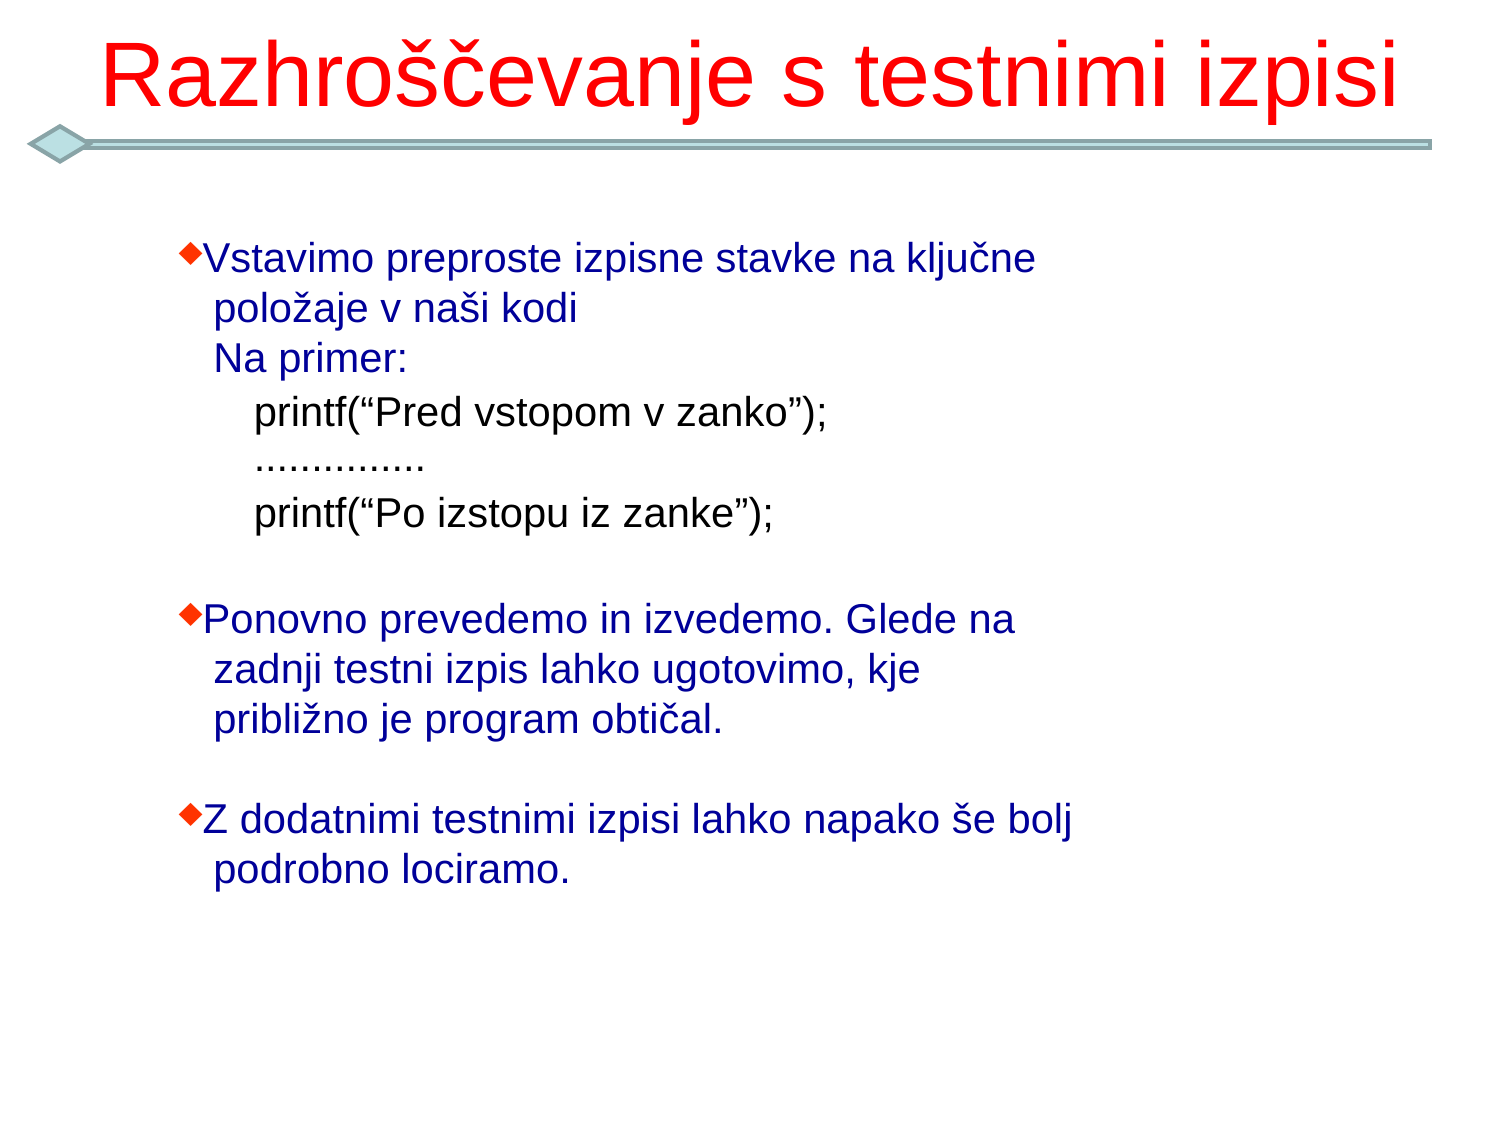

# Razhroščevanje s testnimi izpisi
Vstavimo preproste izpisne stavke na ključne
 položaje v naši kodi
 Na primer:
printf(“Pred vstopom v zanko”);
...............
printf(“Po izstopu iz zanke”);
Ponovno prevedemo in izvedemo. Glede na
 zadnji testni izpis lahko ugotovimo, kje
 približno je program obtičal.
Z dodatnimi testnimi izpisi lahko napako še bolj
 podrobno lociramo.